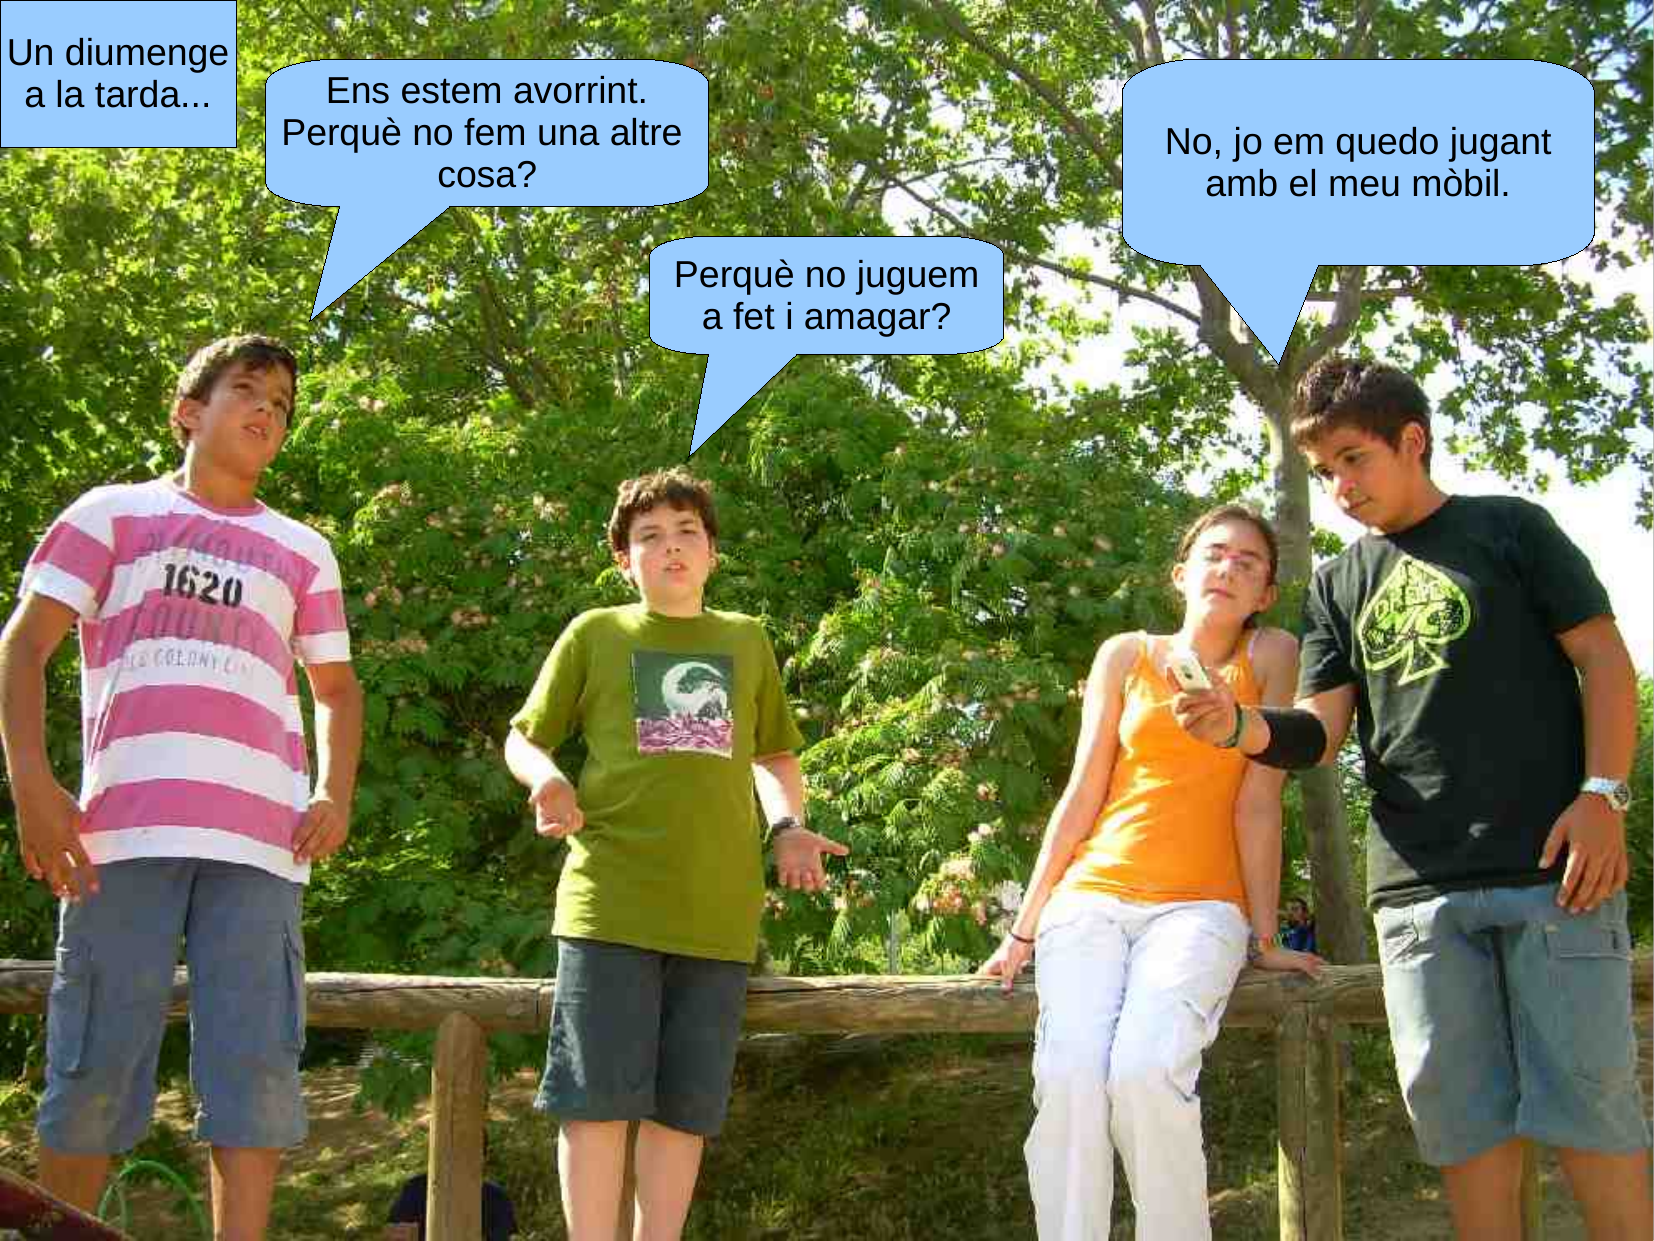

Un diumenge
a la tarda...
Ens estem avorrint.
Perquè no fem una altre
cosa?
No, jo em quedo jugant
amb el meu mòbil.
Perquè no juguem
a fet i amagar?